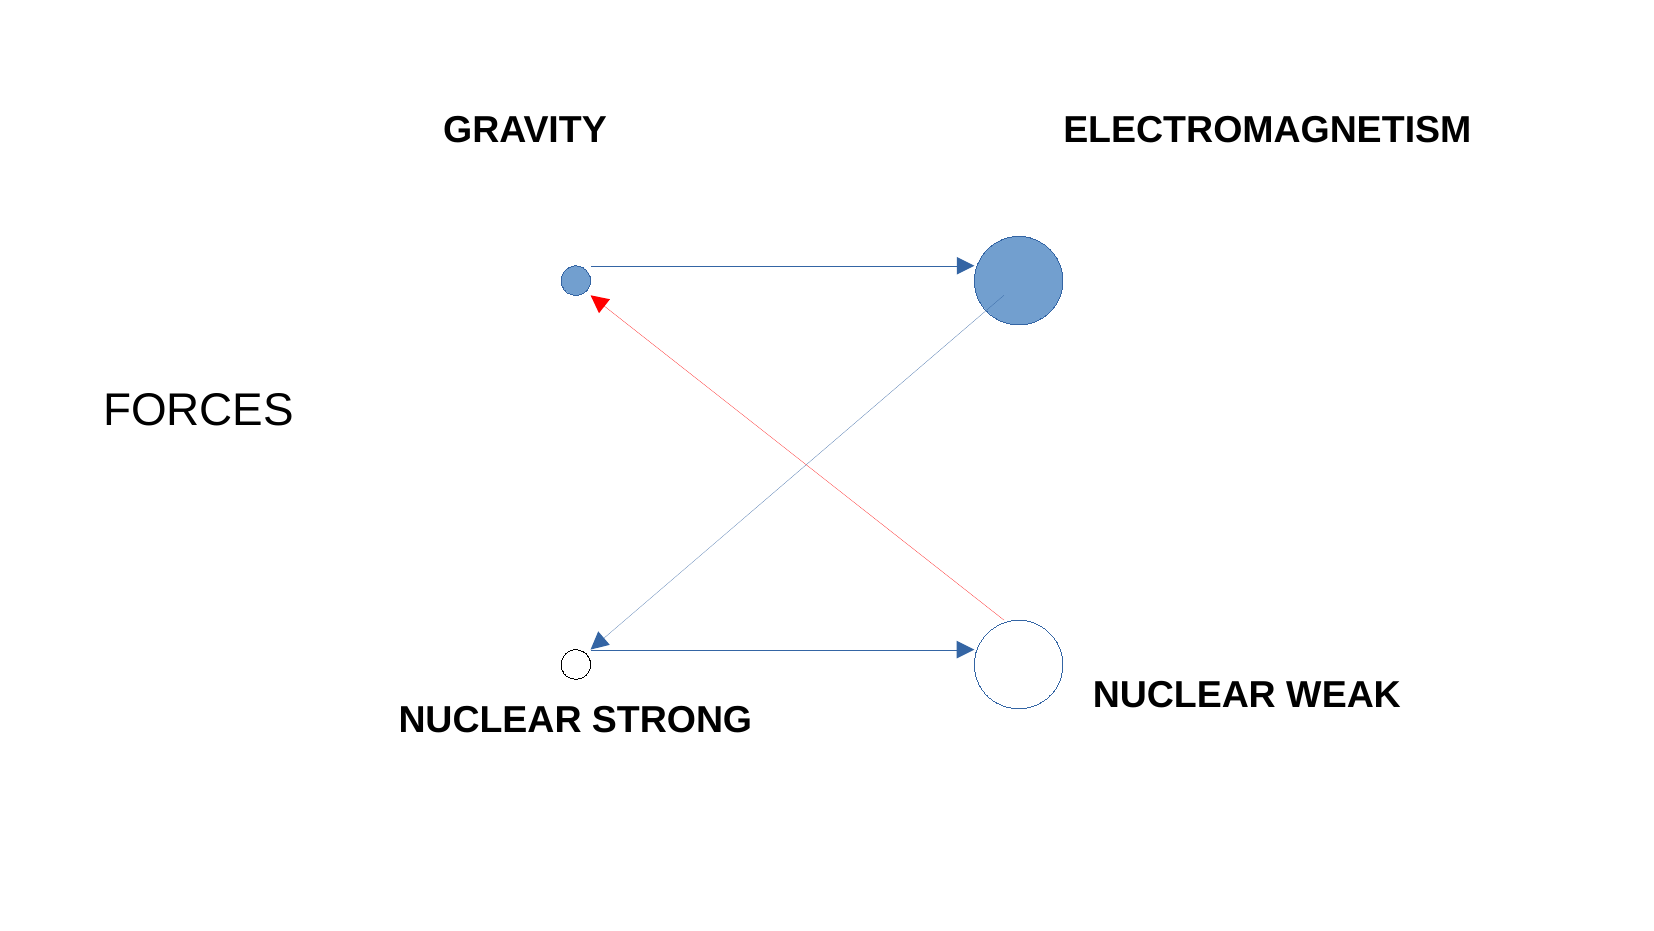

GRAVITY
ELECTROMAGNETISM
FORCES
NUCLEAR WEAK
NUCLEAR STRONG